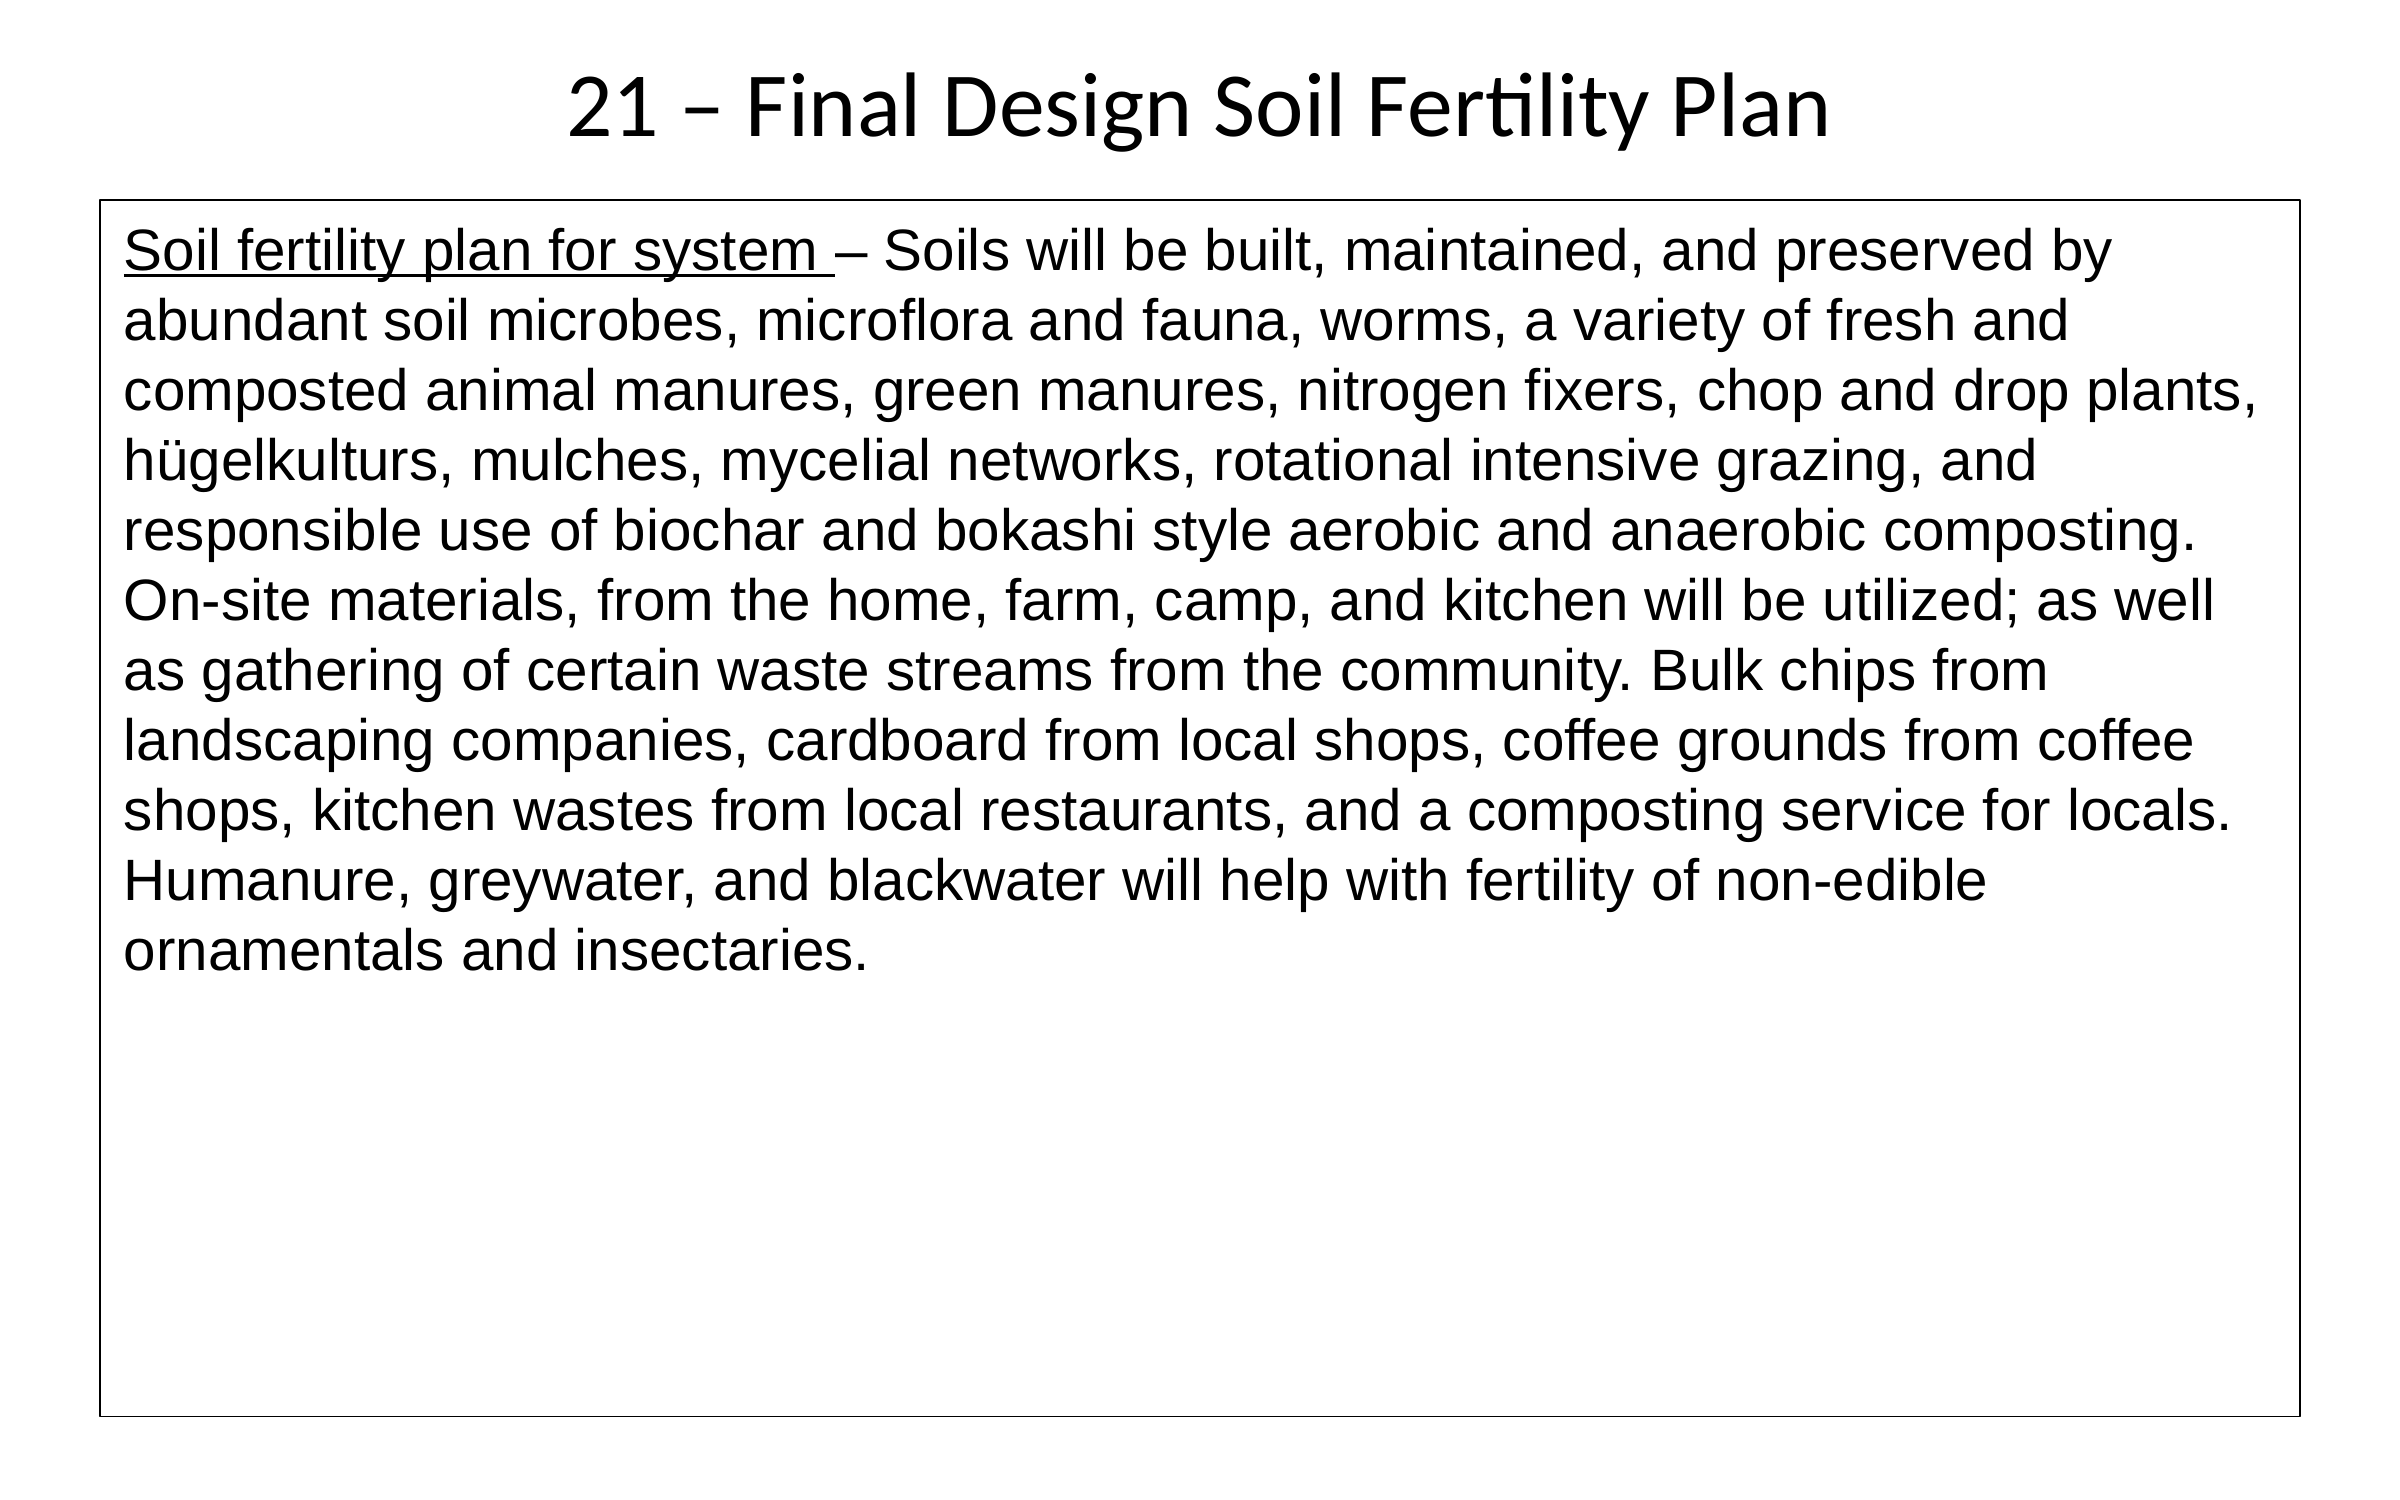

21 – Final Design Soil Fertility Plan
Soil fertility plan for system – Soils will be built, maintained, and preserved by abundant soil microbes, microflora and fauna, worms, a variety of fresh and composted animal manures, green manures, nitrogen fixers, chop and drop plants, hügelkulturs, mulches, mycelial networks, rotational intensive grazing, and responsible use of biochar and bokashi style aerobic and anaerobic composting. On-site materials, from the home, farm, camp, and kitchen will be utilized; as well as gathering of certain waste streams from the community. Bulk chips from landscaping companies, cardboard from local shops, coffee grounds from coffee shops, kitchen wastes from local restaurants, and a composting service for locals. Humanure, greywater, and blackwater will help with fertility of non-edible ornamentals and insectaries.